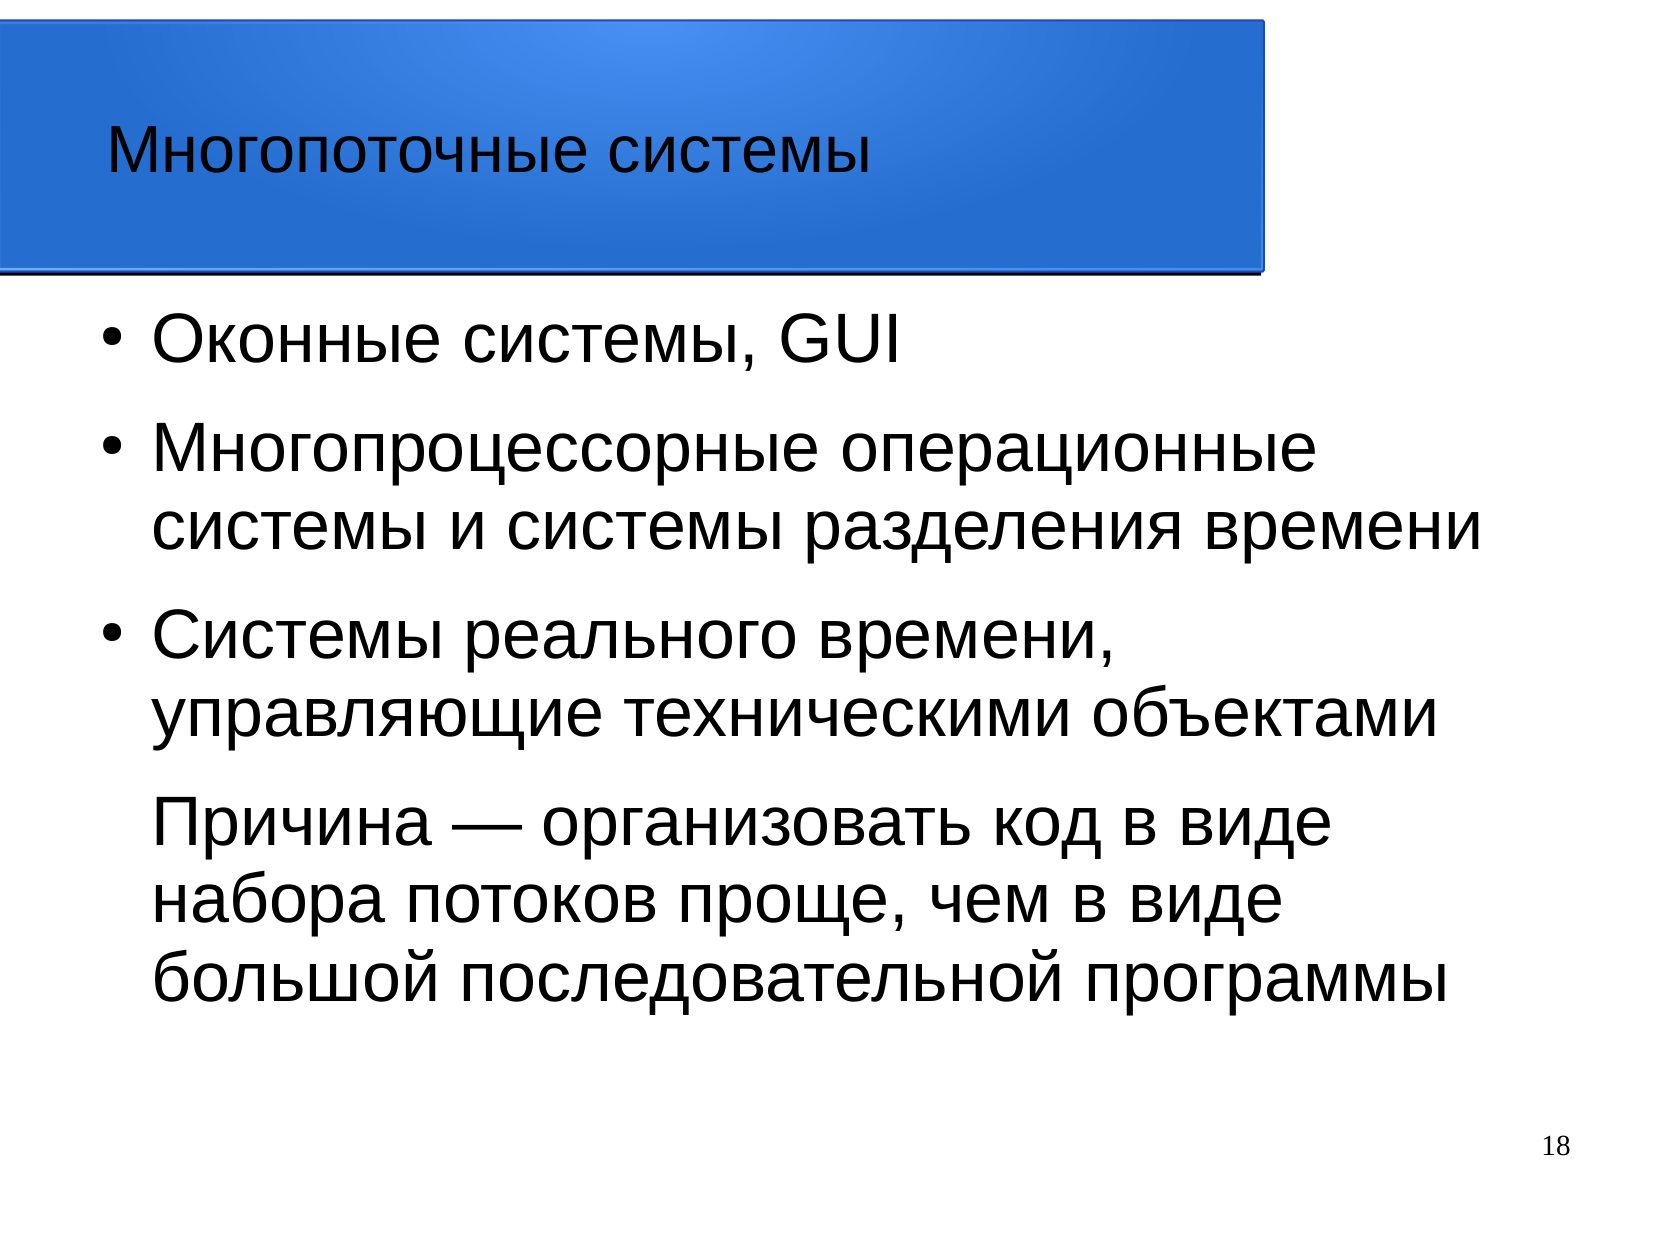

# Многопоточные системы
Оконные системы, GUI
Многопроцессорные операционные системы и системы разделения времени
Системы реального времени, управляющие техническими объектами
Причина — организовать код в виде набора потоков проще, чем в виде большой последовательной программы
18